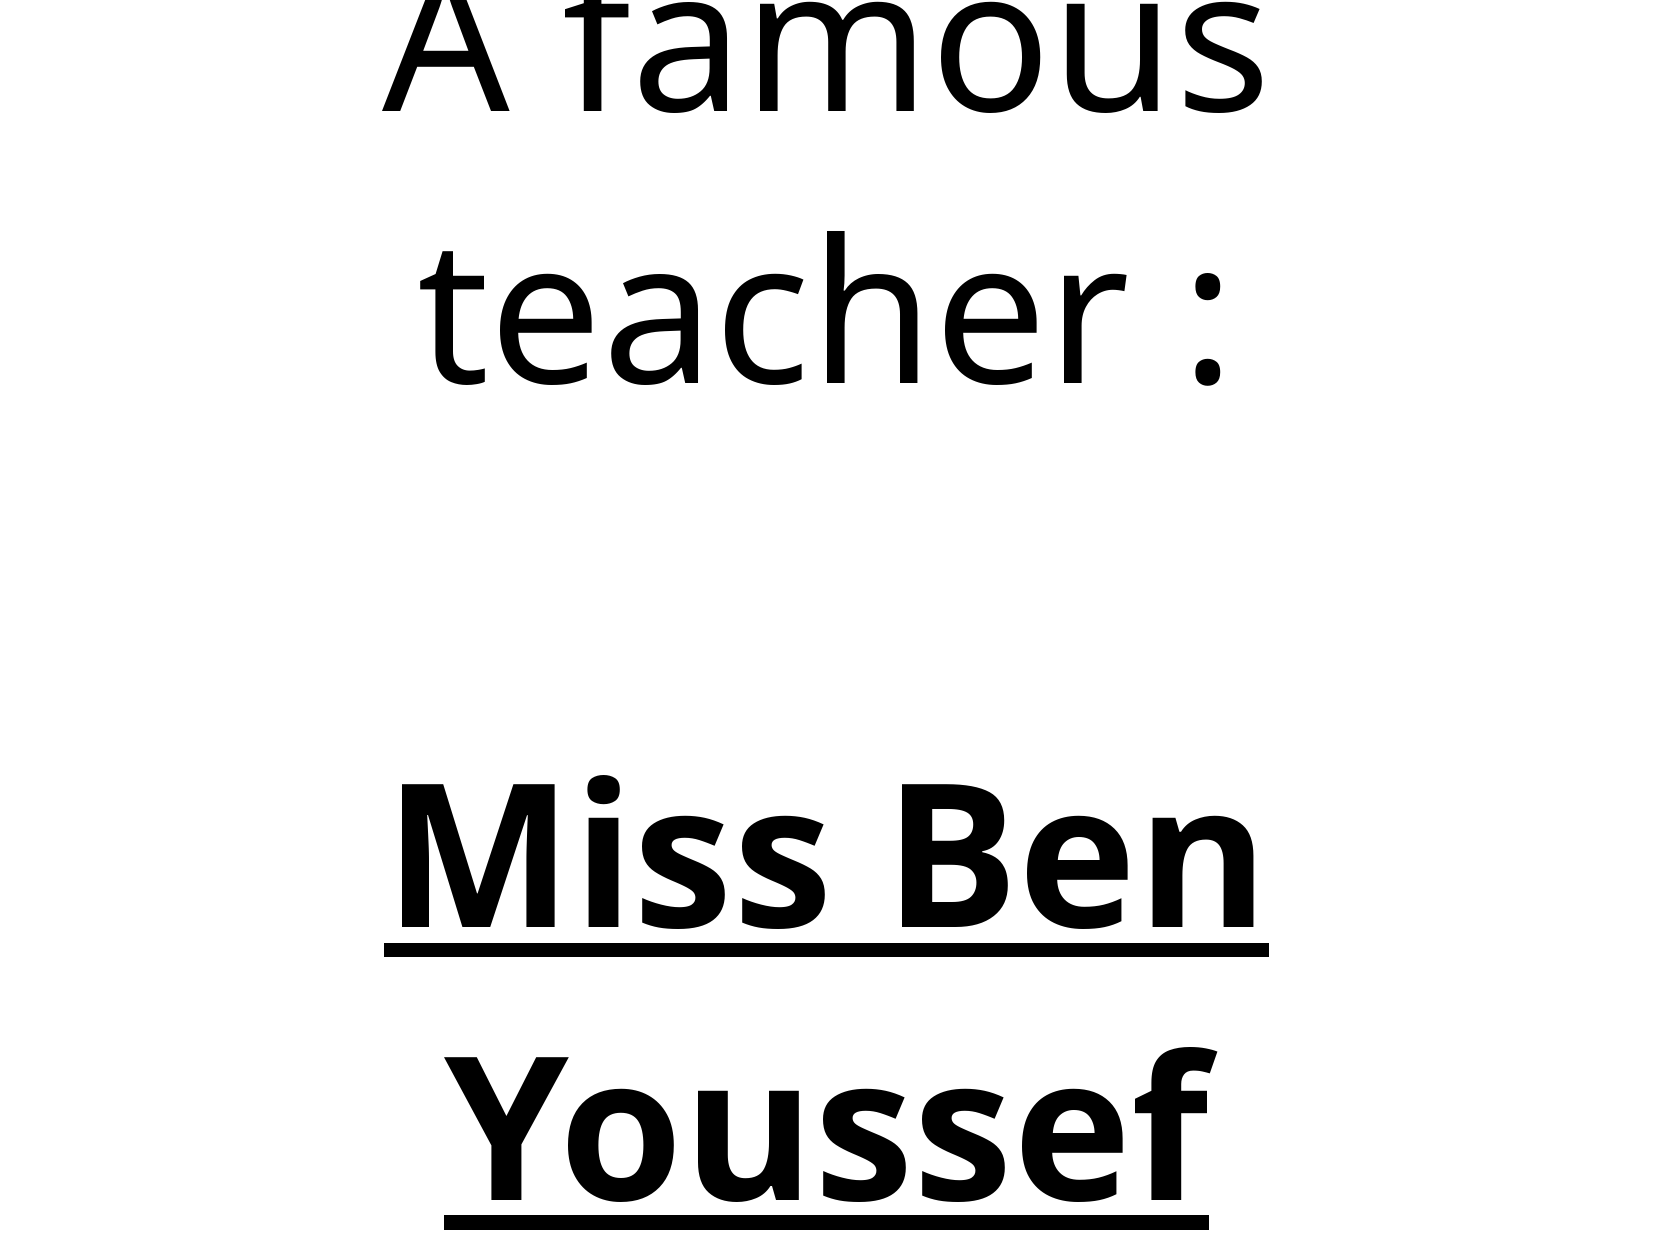

A famous teacher :
Miss Ben Youssef
#